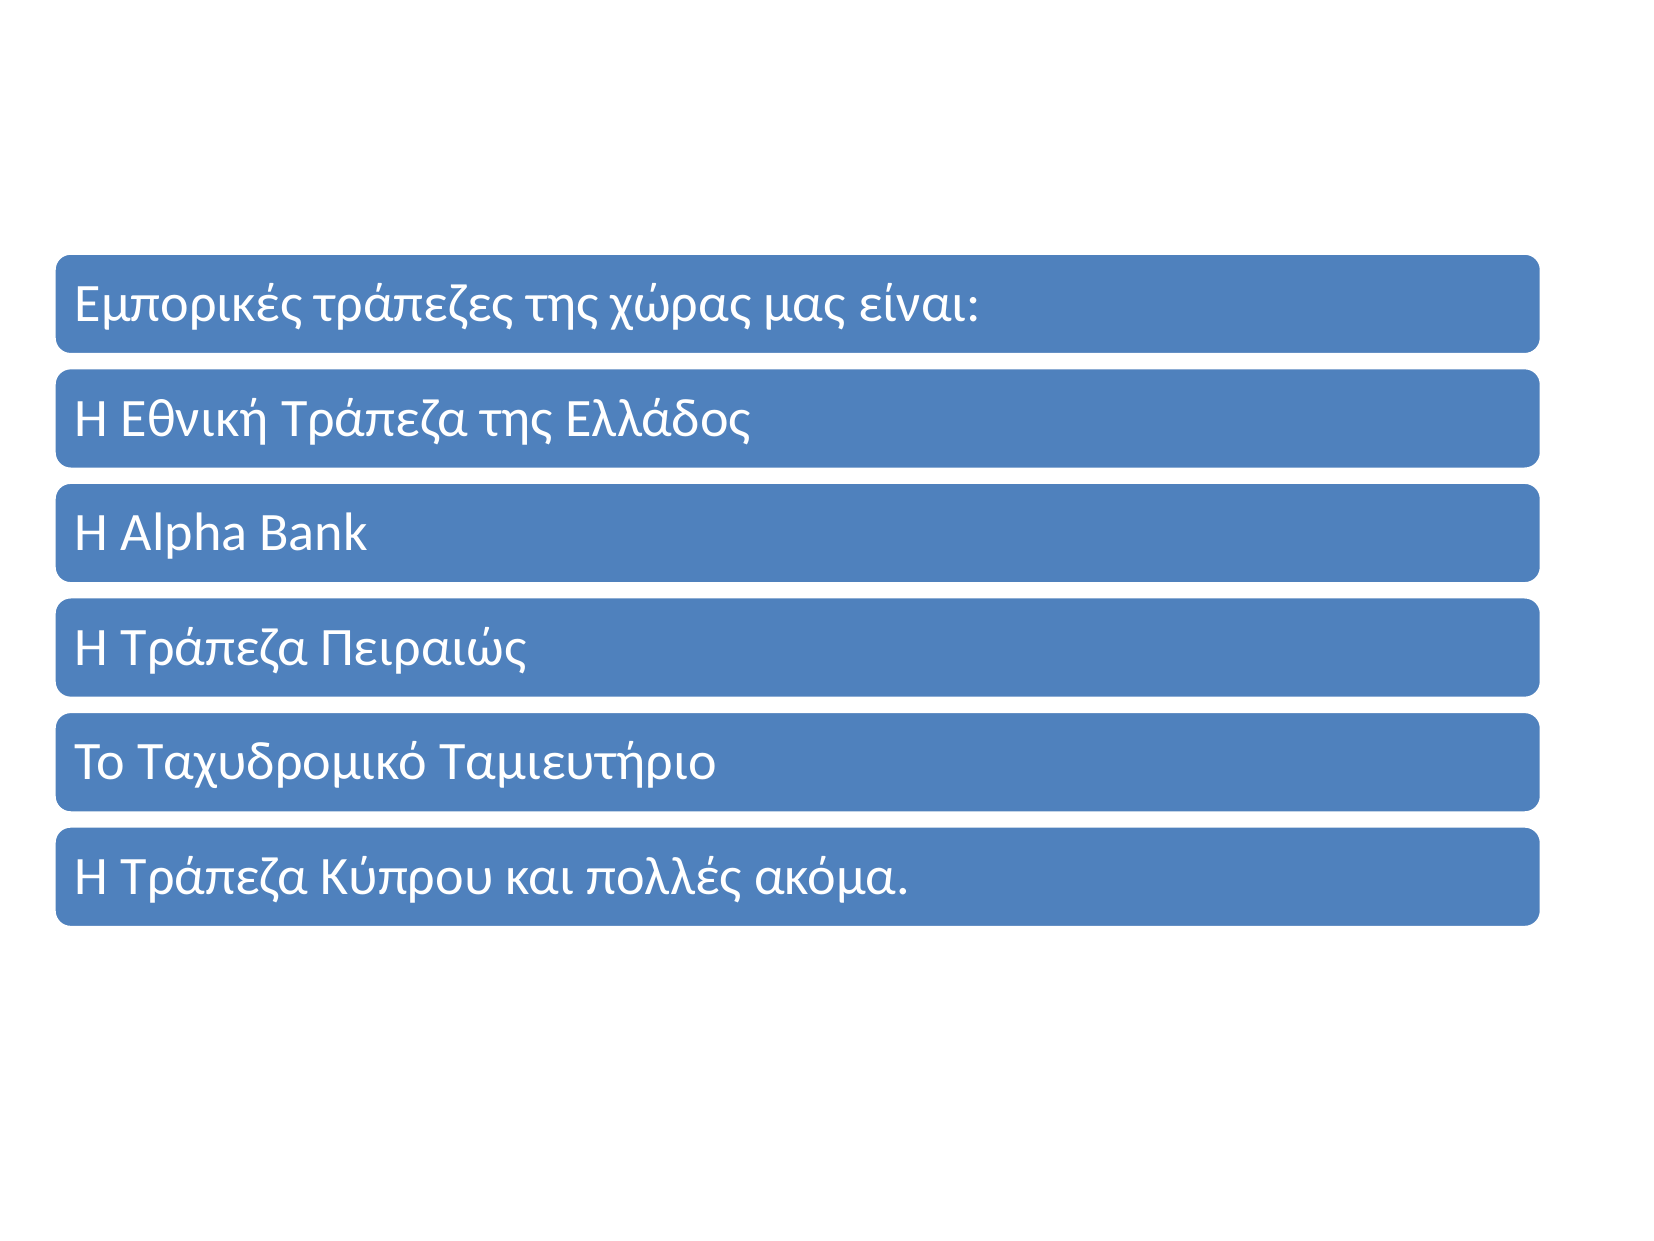

Εμπορικές τράπεζες της χώρας μας είναι:
Η Εθνική Τράπεζα της Ελλάδος
Η Alpha Bank
Η Τράπεζα Πειραιώς
Το Ταχυδρομικό Ταμιευτήριο
Η Τράπεζα Κύπρου και πολλές ακόμα.